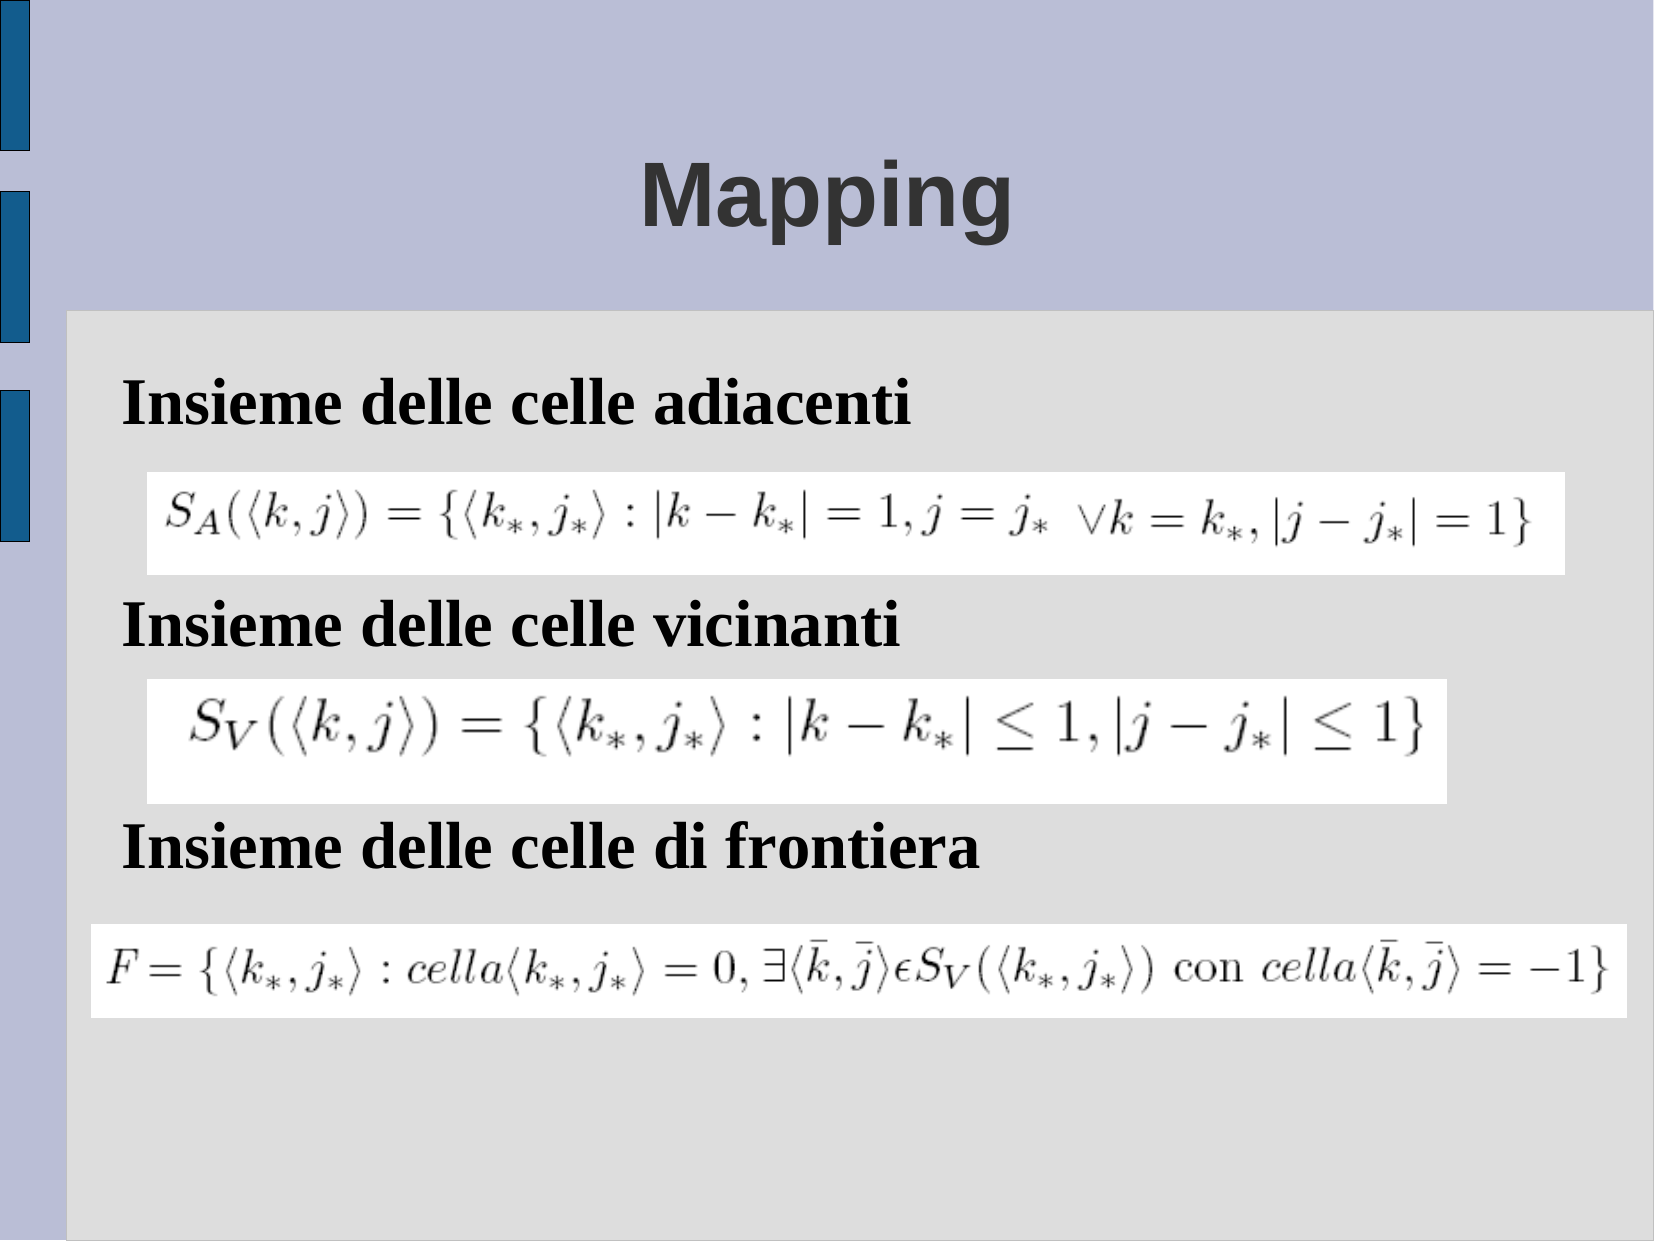

#
Mapping
Insieme delle celle adiacenti
Insieme delle celle vicinanti
Insieme delle celle di frontiera